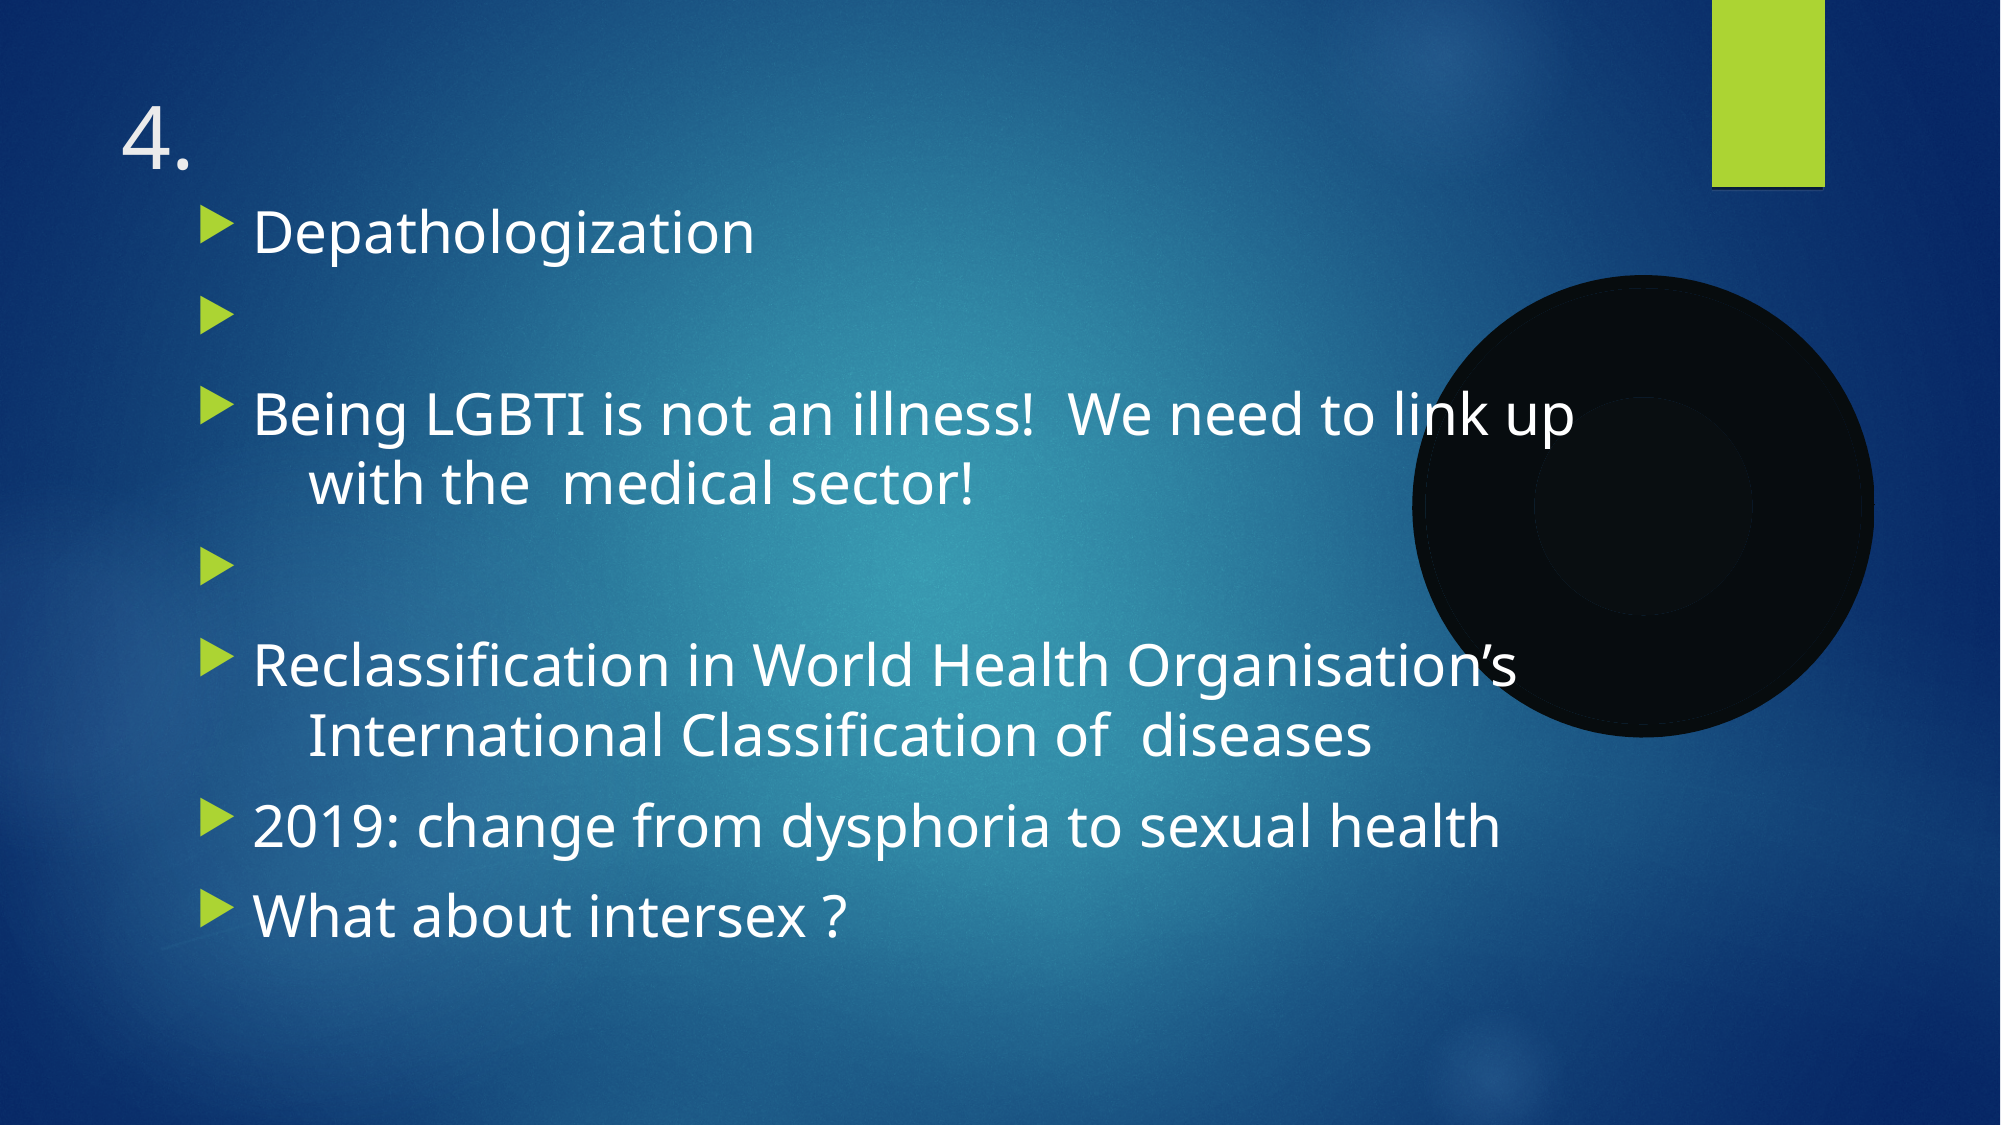

# 4.
Depathologization
Being LGBTI is not an illness! We need to link up with the medical sector!
Reclassification in World Health Organisation’s International Classification of diseases
2019: change from dysphoria to sexual health
What about intersex ?